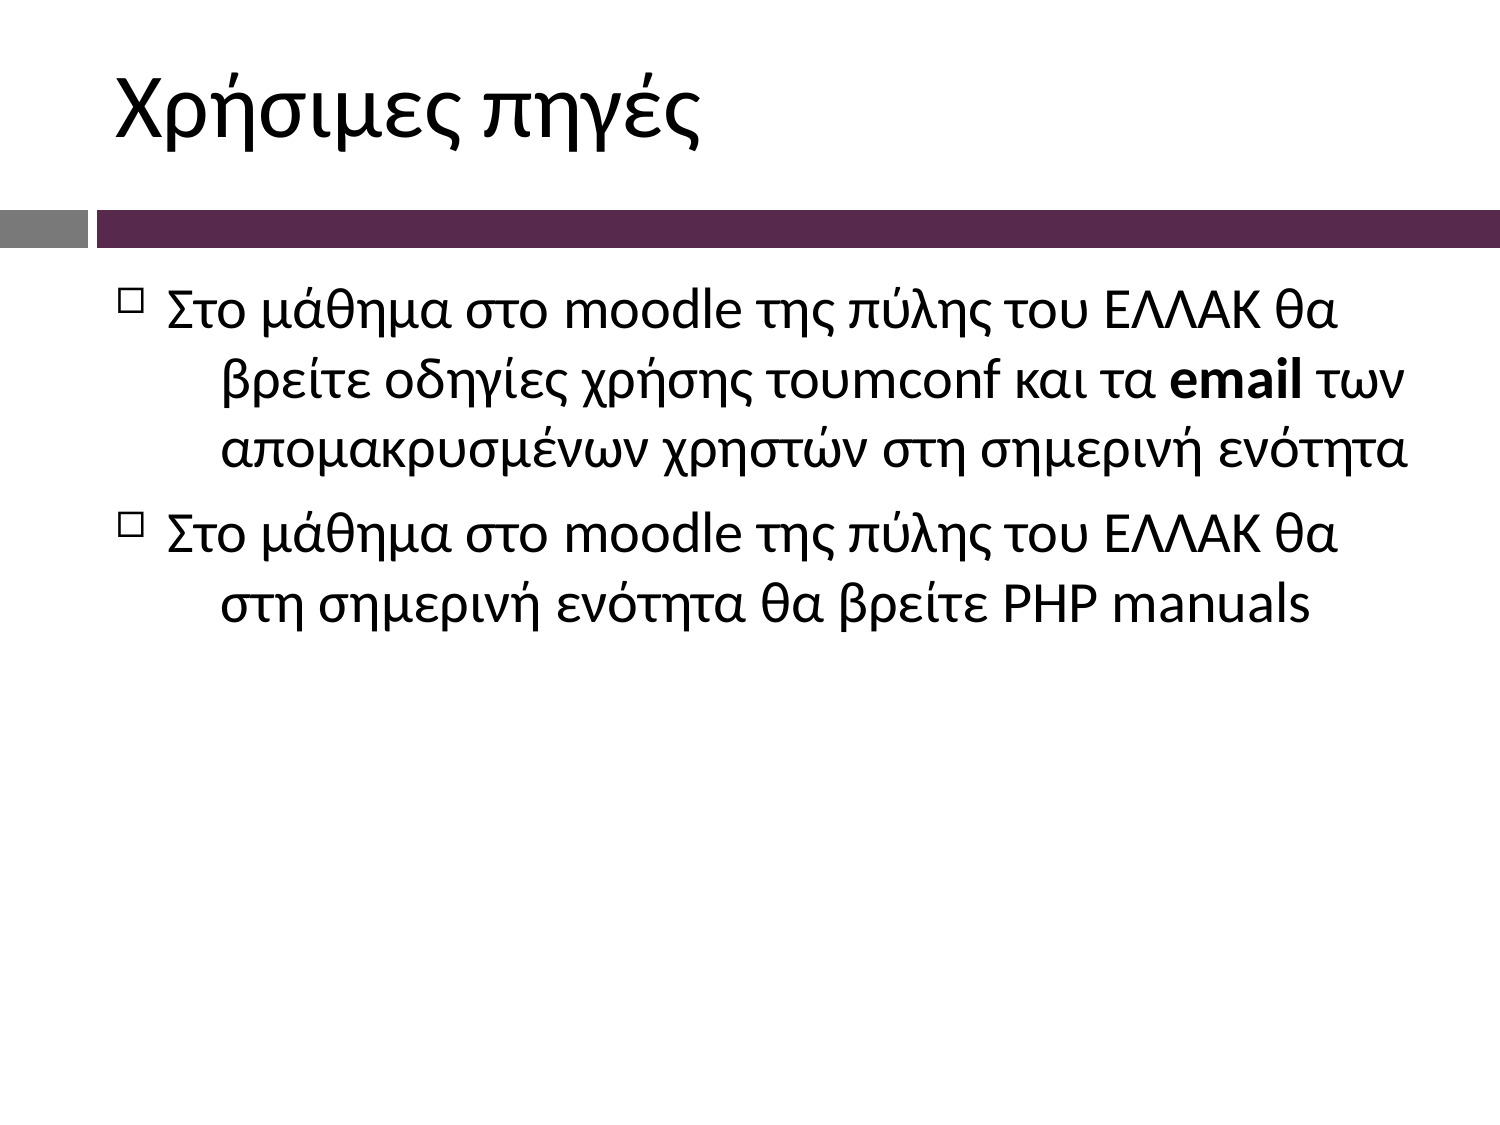

# Χρήσιμες πηγές
Στο μάθημα στο moodle της πύλης του ΕΛΛΑΚ θα βρείτε οδηγίες χρήσης τουmconf και τα email των απομακρυσμένων χρηστών στη σημερινή ενότητα
Στο μάθημα στο moodle της πύλης του ΕΛΛΑΚ θα στη σημερινή ενότητα θα βρείτε PHP manuals